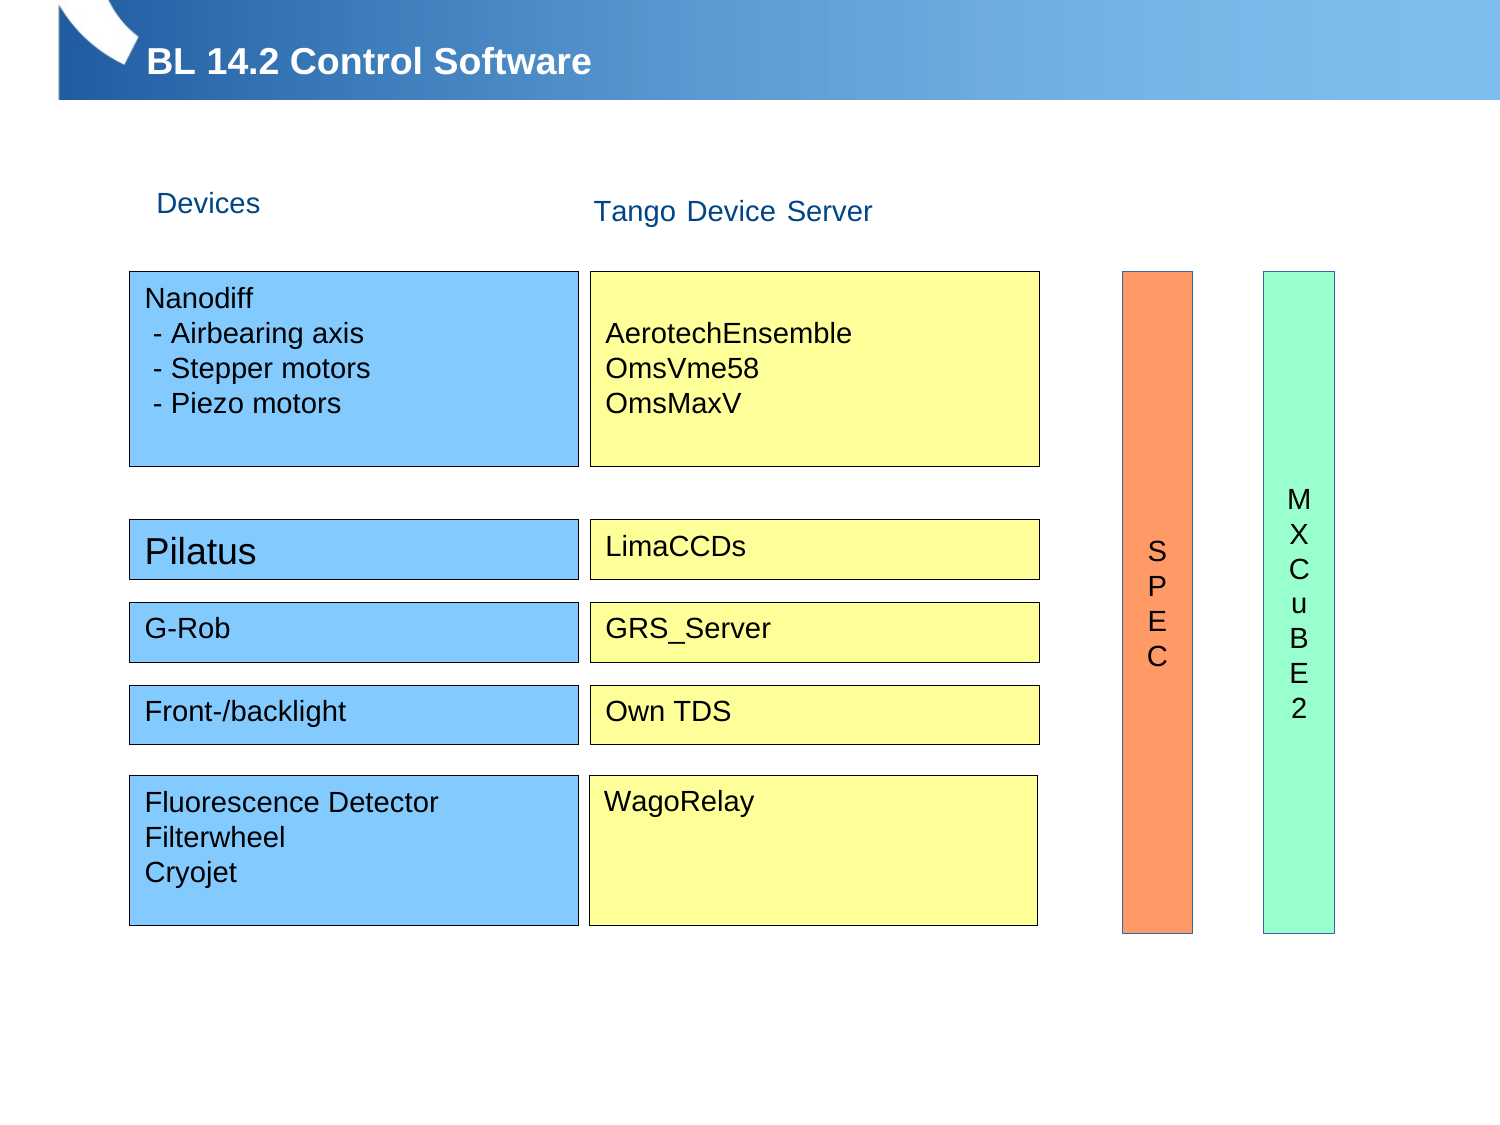

# BL 14.2 Control Software
Tango Device Server
Devices
Nanodiff
 - Airbearing axis
 - Stepper motors
 - Piezo motors
AerotechEnsemble
OmsVme58
OmsMaxV
S
P
E
C
M
X
C
u
B
E
2
Pilatus
LimaCCDs
G-Rob
GRS_Server
Front-/backlight
Own TDS
WagoRelay
Fluorescence Detector
Filterwheel
Cryojet